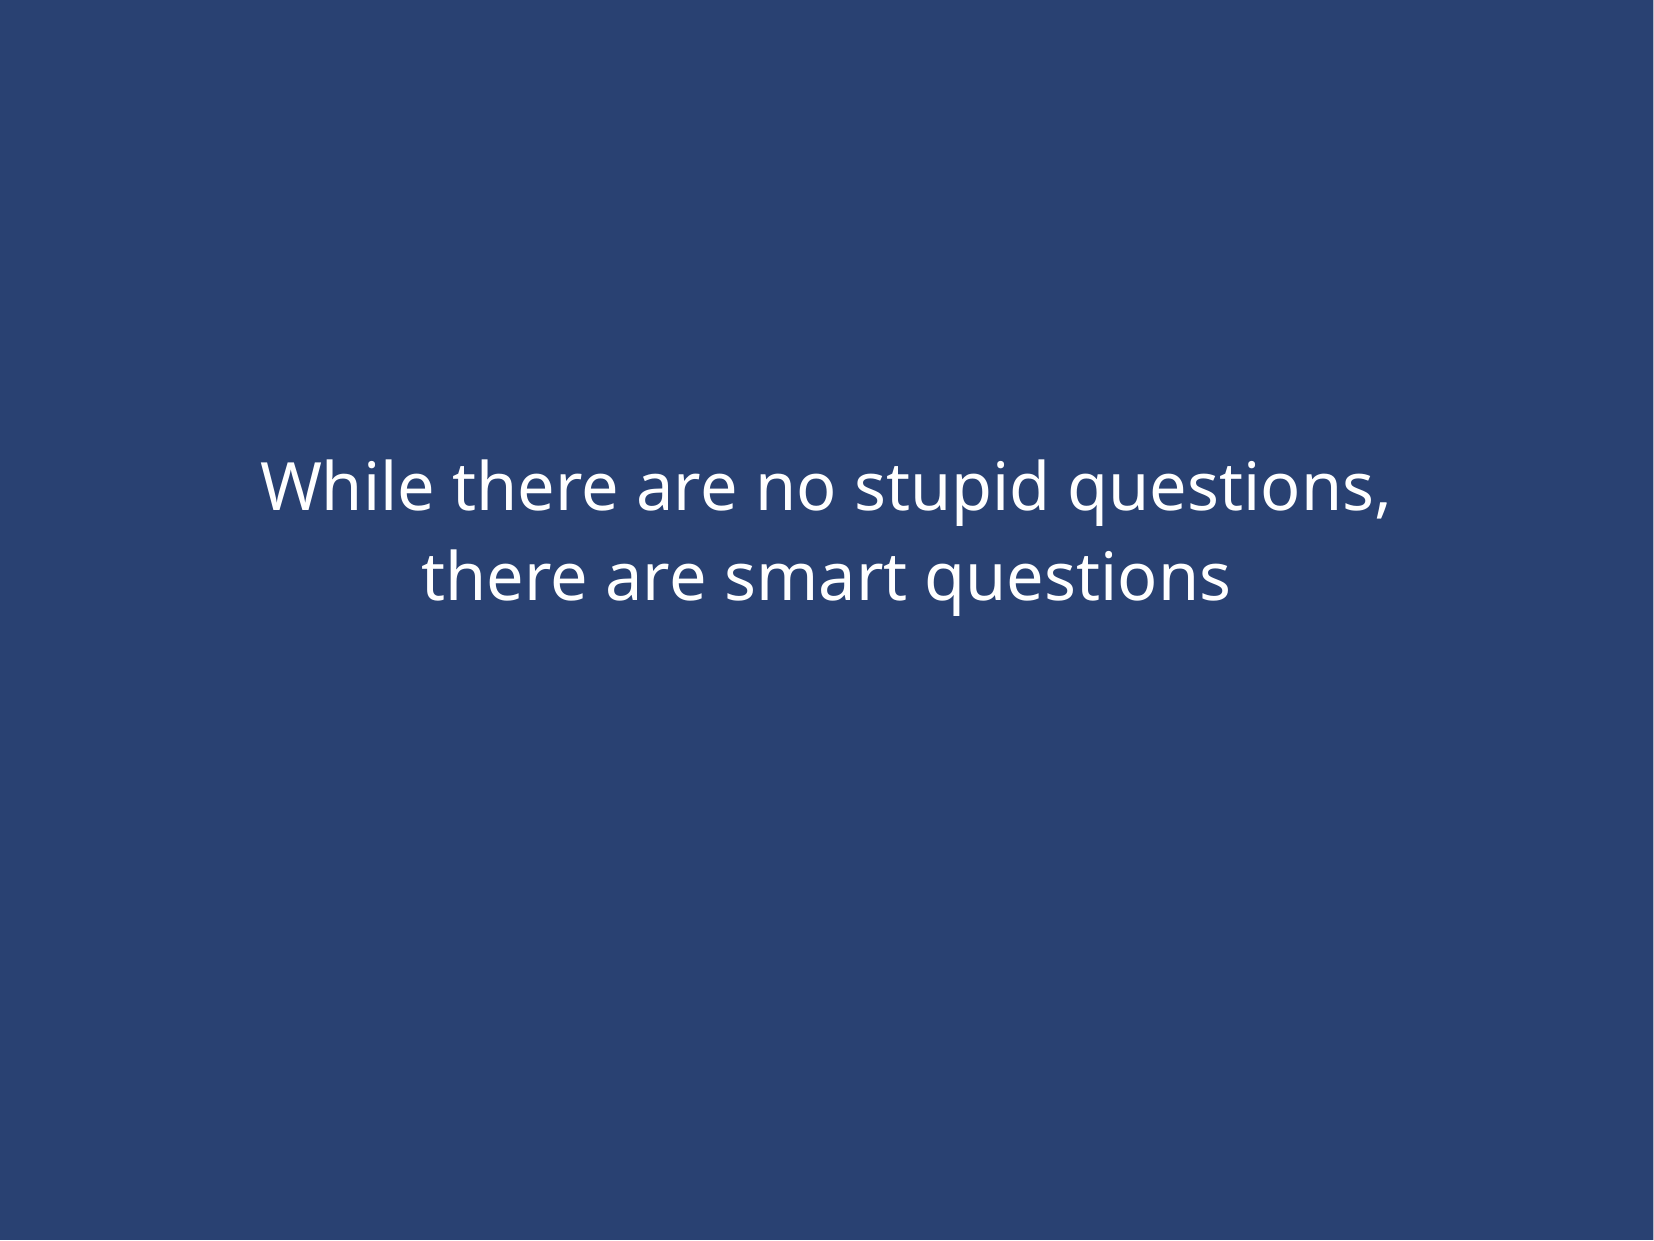

# While there are no stupid questions, there are smart questions